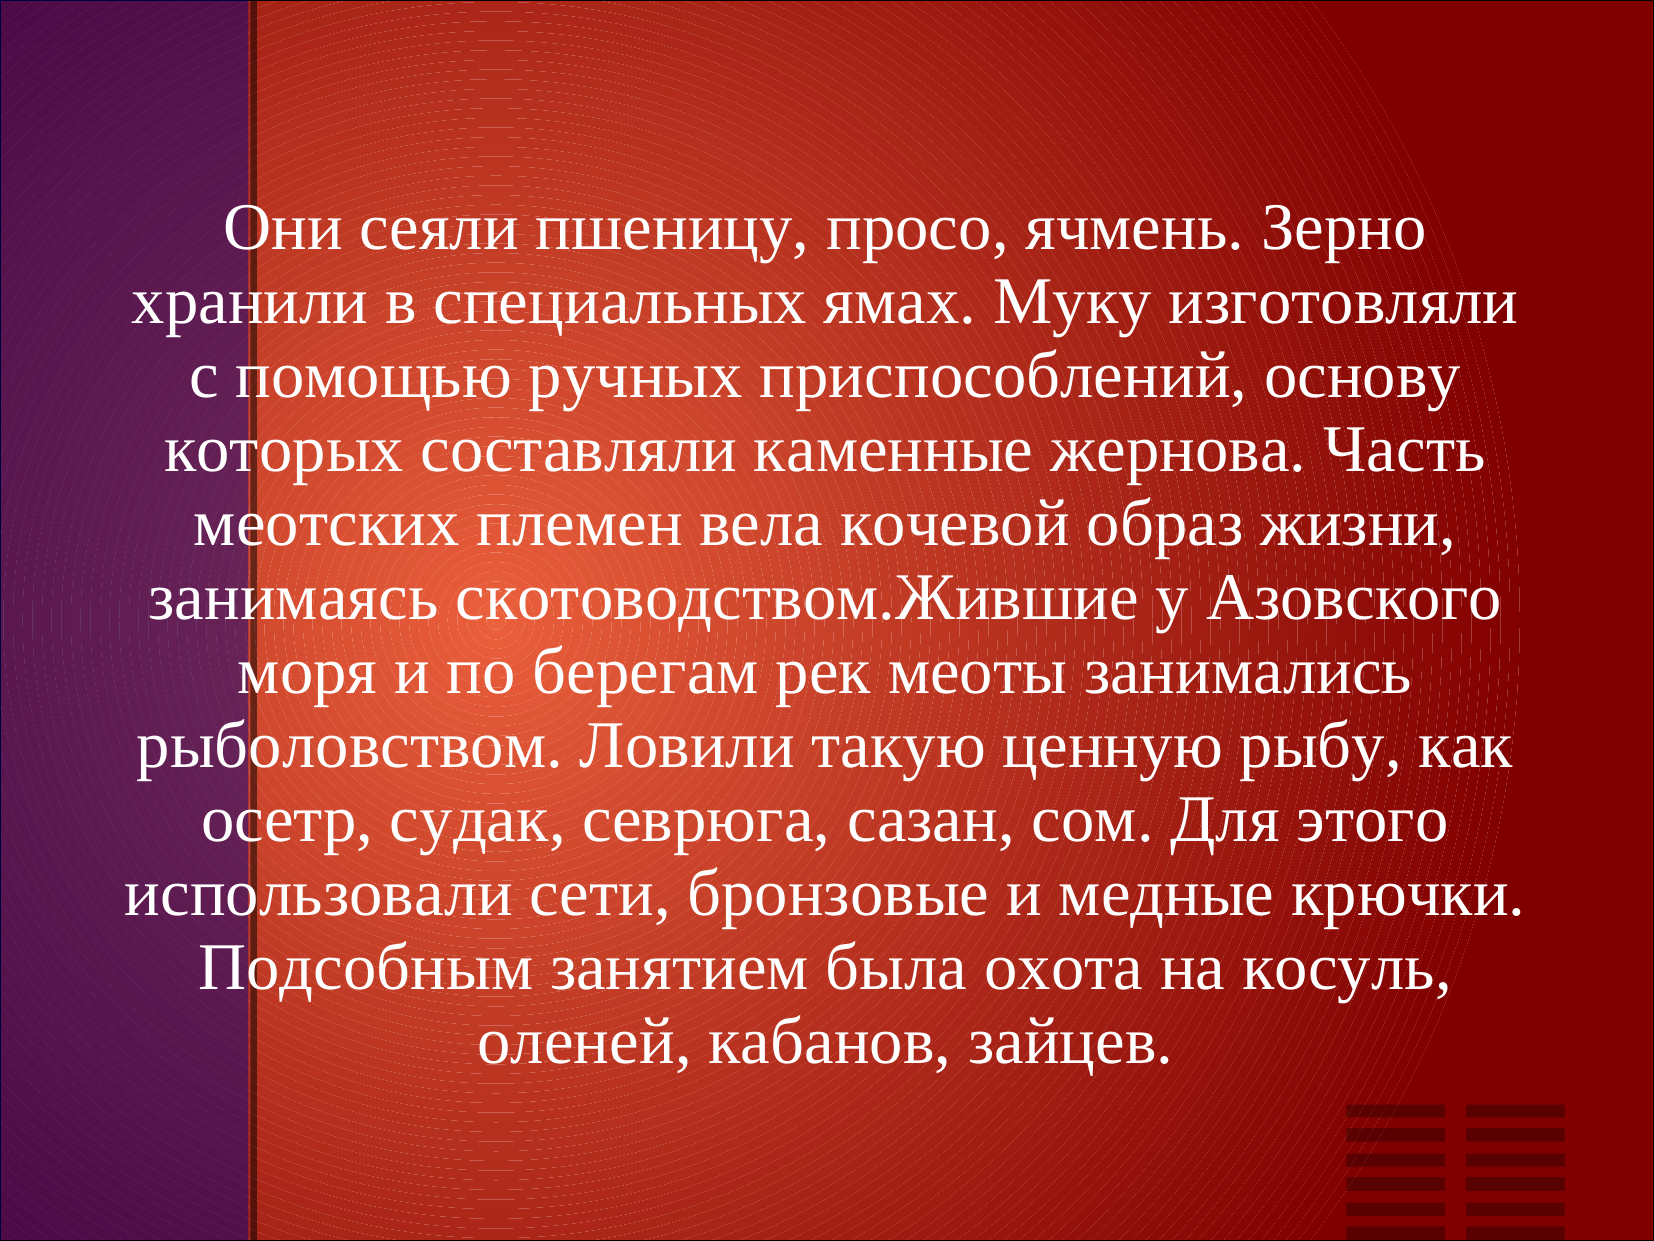

# Они сеяли пшеницу, просо, ячмень. Зерно хранили в специальных ямах. Муку изготовляли с помощью ручных приспособлений, основу которых составляли каменные жернова. Часть меотских племен вела кочевой образ жизни, занимаясь скотоводством.Жившие у Азовского моря и по берегам рек меоты занимались рыболовством. Ловили такую ценную рыбу, как осетр, судак, севрюга, сазан, сом. Для этого использовали сети, бронзовые и медные крючки. Подсобным занятием была охота на косуль, оленей, кабанов, зайцев.